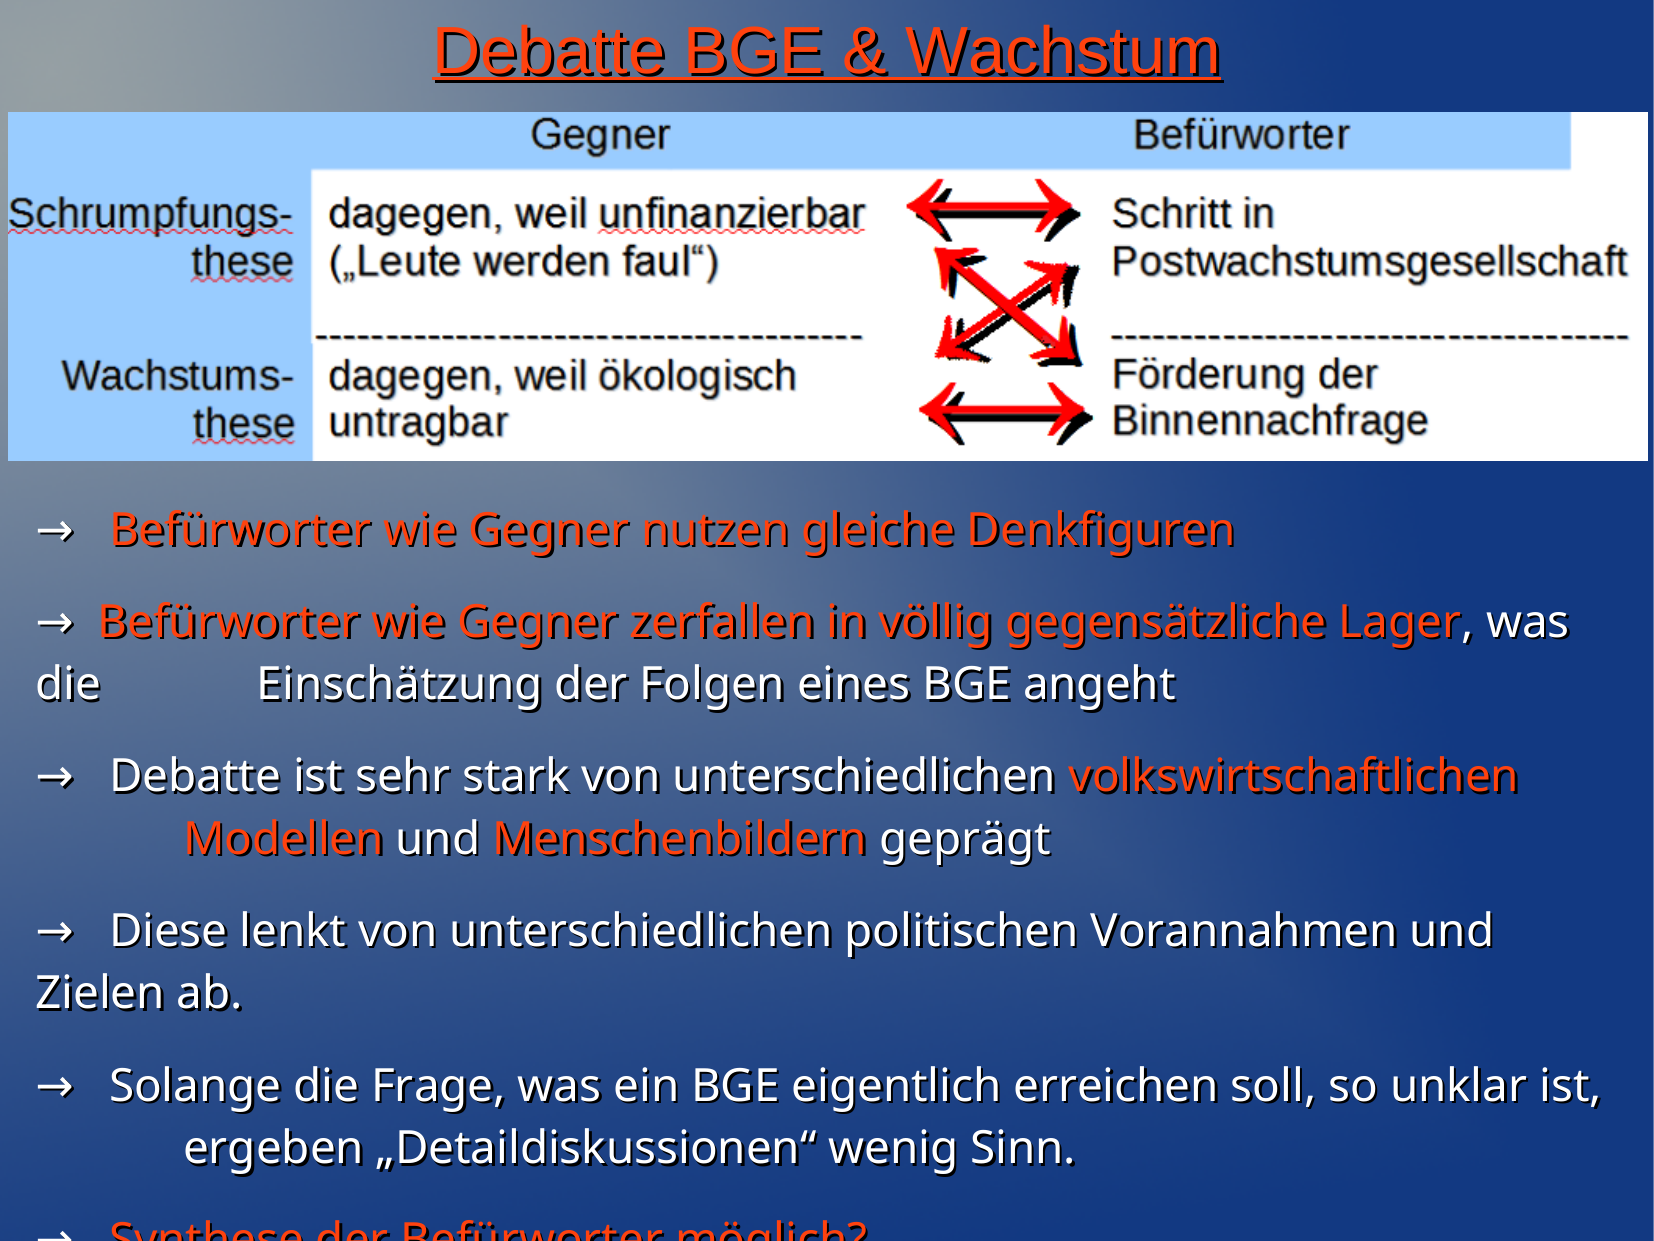

# Debatte BGE & Wachstum
→ 	Befürworter wie Gegner nutzen gleiche Denkfiguren
→ Befürworter wie Gegner zerfallen in völlig gegensätzliche Lager, was die 		Einschätzung der Folgen eines BGE angeht
→ 	Debatte ist sehr stark von unterschiedlichen volkswirtschaftlichen 			Modellen und Menschenbildern geprägt
→ 	Diese lenkt von unterschiedlichen politischen Vorannahmen und Zielen ab.
→ 	Solange die Frage, was ein BGE eigentlich erreichen soll, so unklar ist, 		ergeben „Detaildiskussionen“ wenig Sinn.
→ 	Synthese der Befürworter möglich?